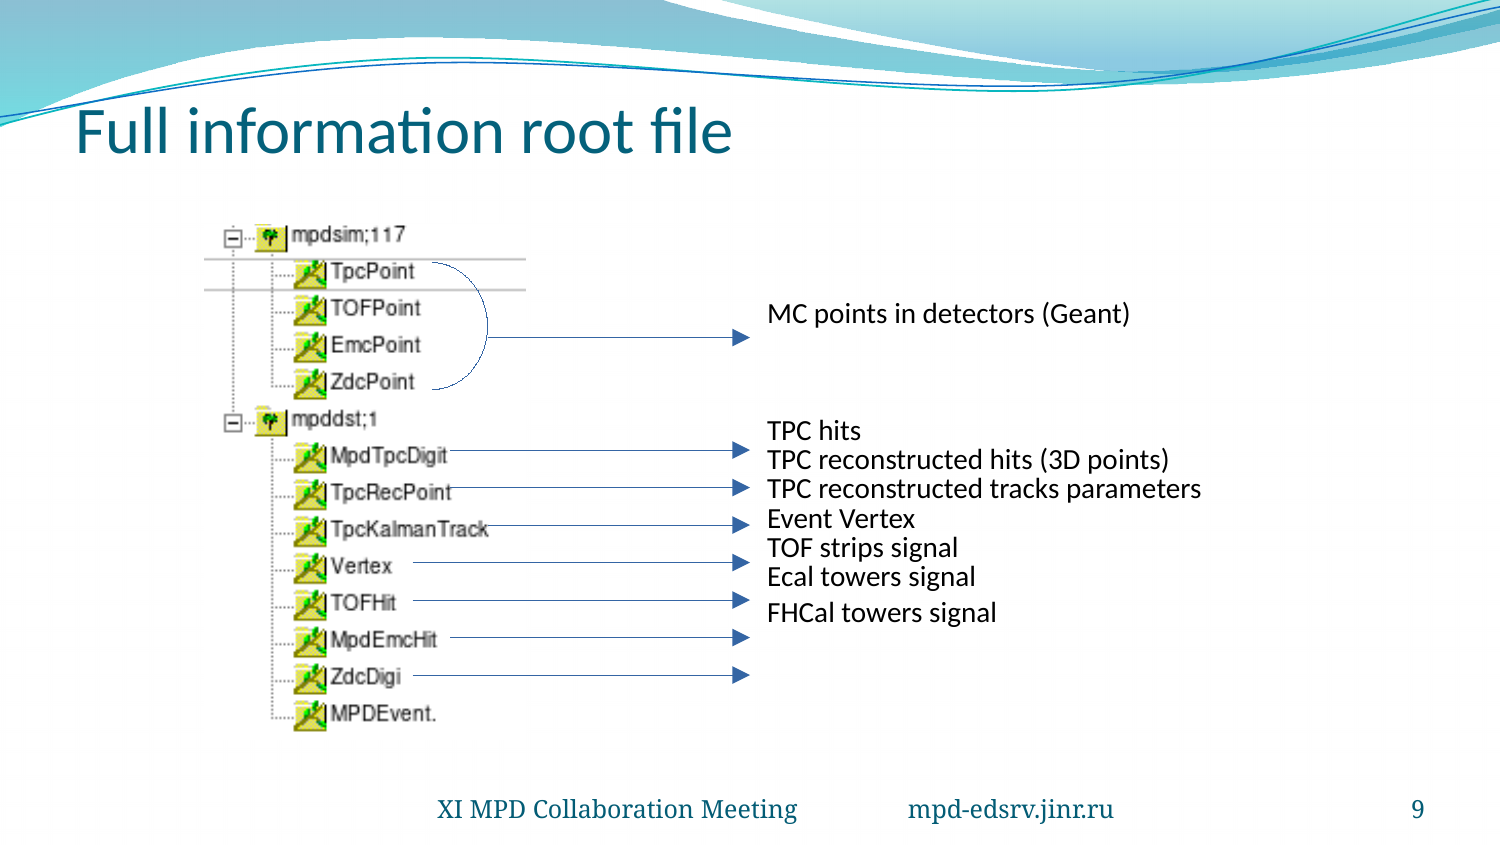

# Full information root file
MC points in detectors (Geant)
TPC hits
TPC reconstructed hits (3D points)
TPC reconstructed tracks parameters
Event Vertex
TOF strips signal
Ecal towers signal
FHCal towers signal
XI MPD Collaboration Meeting mpd-edsrv.jinr.ru
9